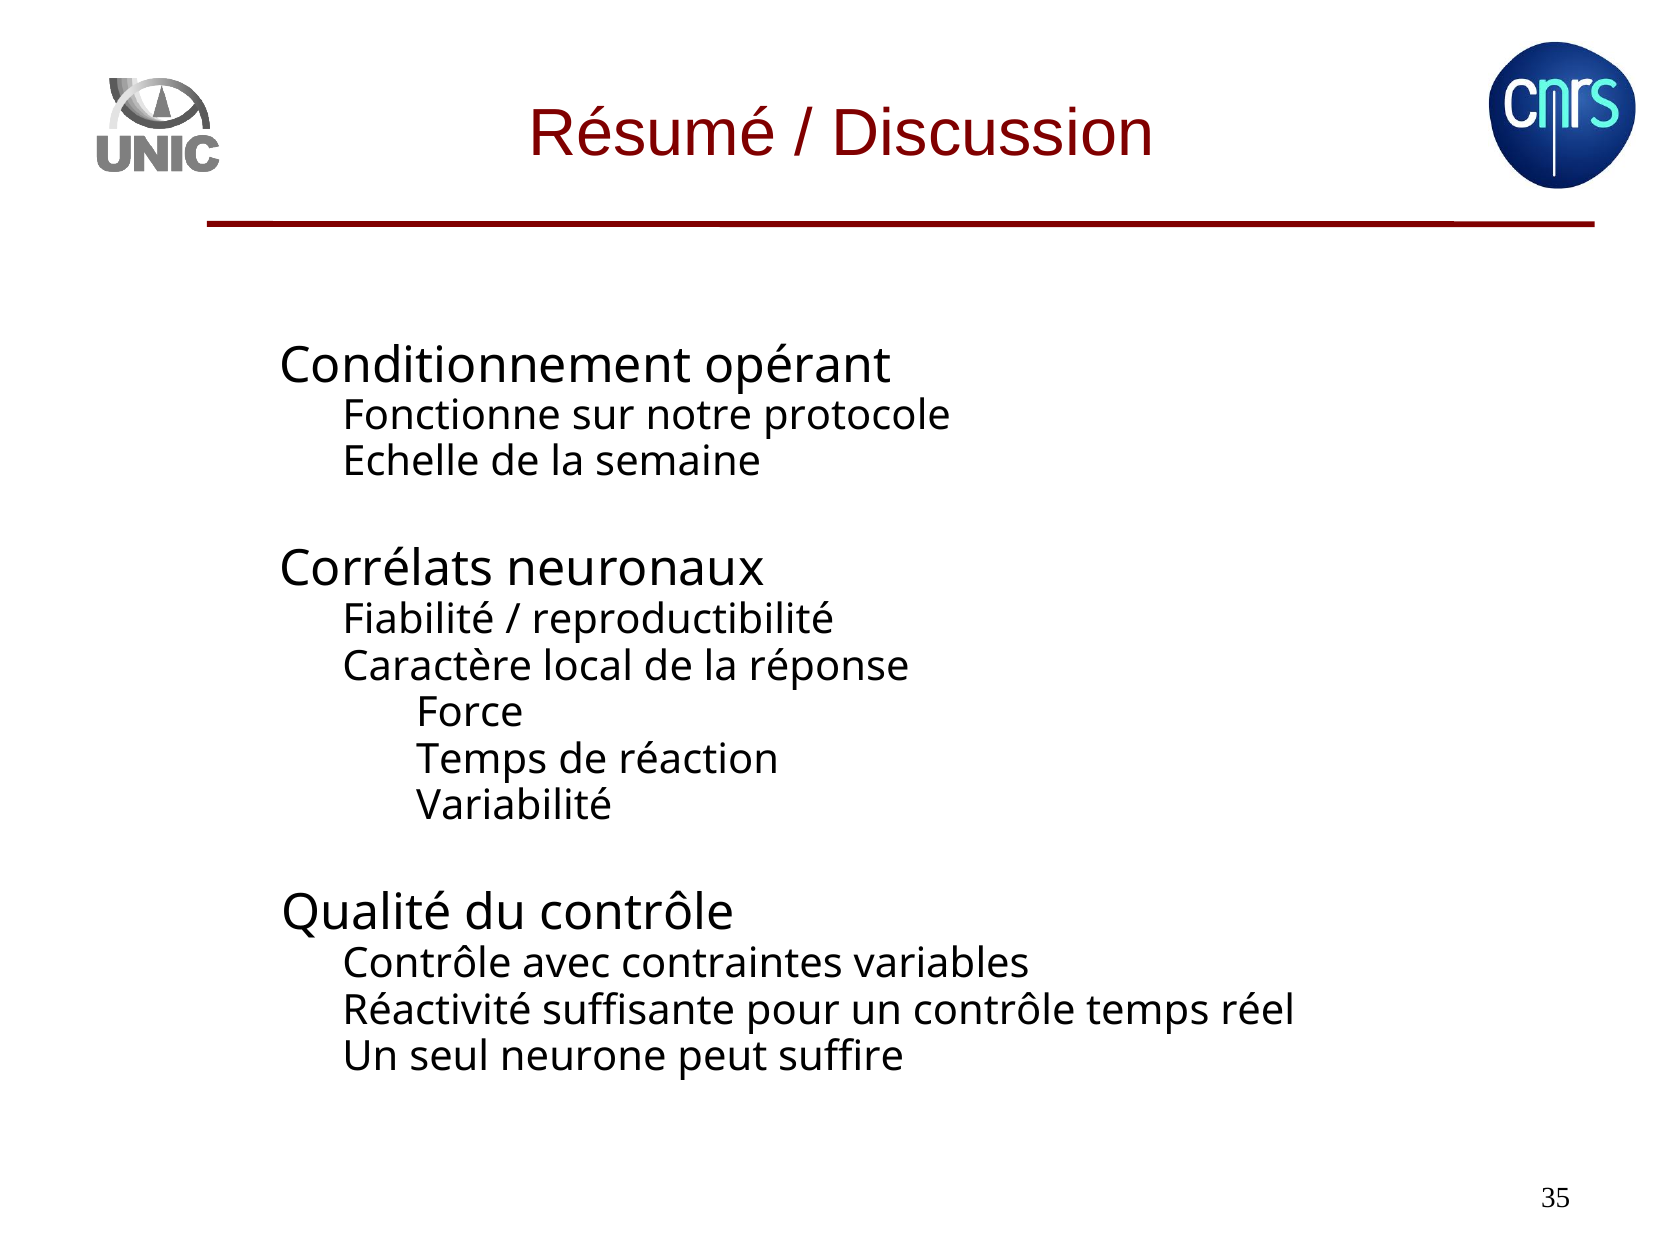

Résumé / Discussion
 Conditionnement opérant
 	Fonctionne sur notre protocole
 	Echelle de la semaine
 Corrélats neuronaux
 	Fiabilité / reproductibilité
	Caractère local de la réponse
		Force
		Temps de réaction
		Variabilité
 Qualité du contrôle
 	Contrôle avec contraintes variables
	Réactivité suffisante pour un contrôle temps réel
	Un seul neurone peut suffire